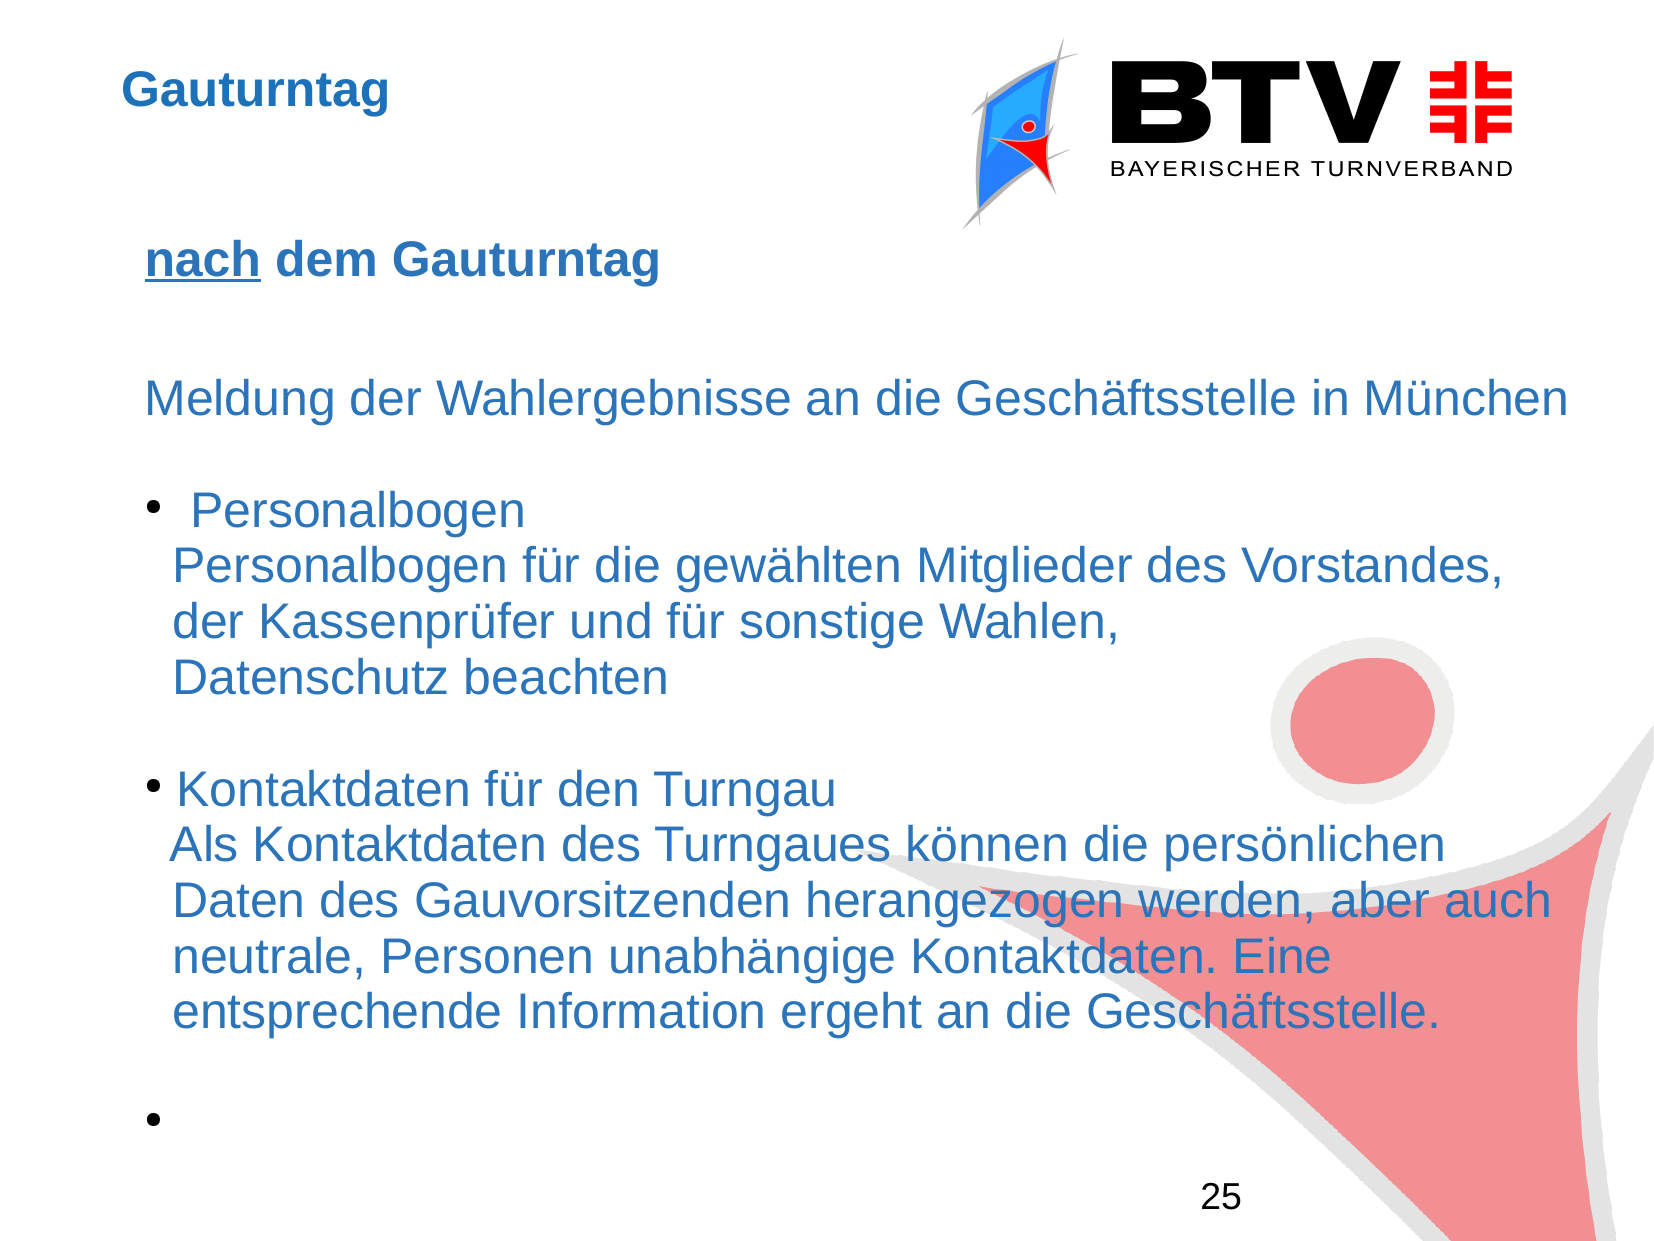

# Gauturntag
nach dem Gauturntag
Meldung der Wahlergebnisse an die Geschäftsstelle in München
 Personalbogen
 Personalbogen für die gewählten Mitglieder des Vorstandes,
 der Kassenprüfer und für sonstige Wahlen,
 Datenschutz beachten
 Kontaktdaten für den Turngau
 Als Kontaktdaten des Turngaues können die persönlichen
 Daten des Gauvorsitzenden herangezogen werden, aber auch
 neutrale, Personen unabhängige Kontaktdaten. Eine
 entsprechende Information ergeht an die Geschäftsstelle.